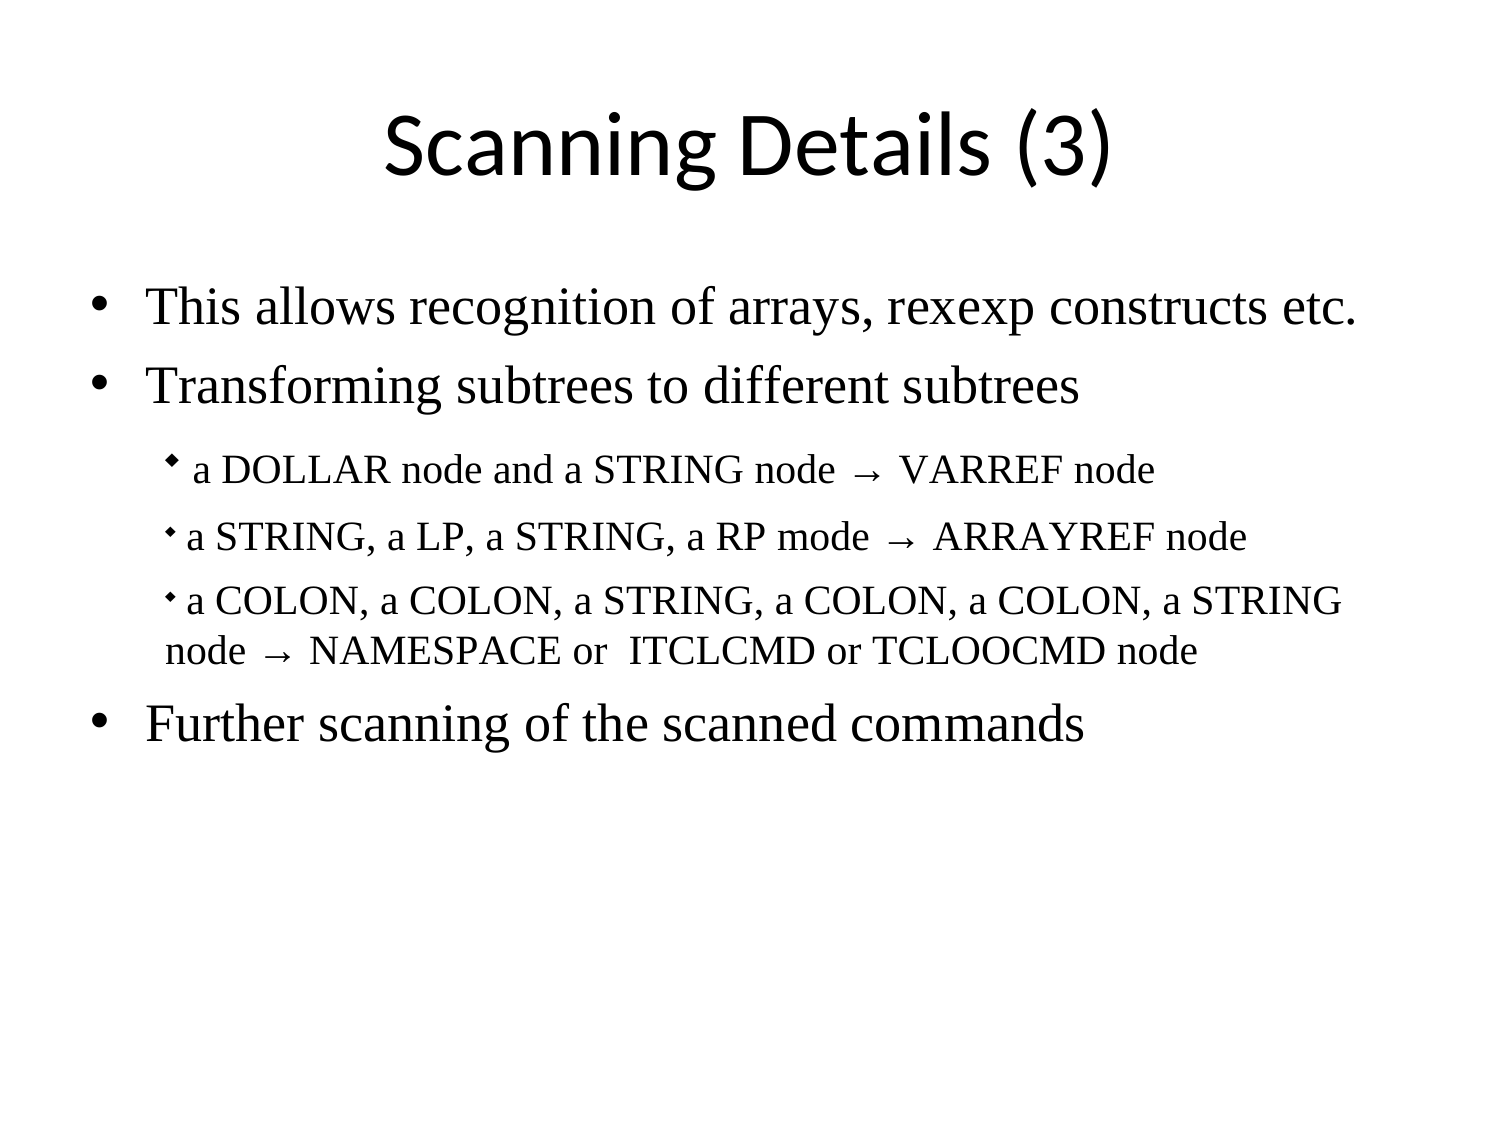

Scanning Details (3)‏
This allows recognition of arrays, rexexp constructs etc.
Transforming subtrees to different subtrees
 a DOLLAR node and a STRING node → VARREF node
 a STRING, a LP, a STRING, a RP mode → ARRAYREF node
 a COLON, a COLON, a STRING, a COLON, a COLON, a STRING node → NAMESPACE or ITCLCMD or TCLOOCMD node
Further scanning of the scanned commands